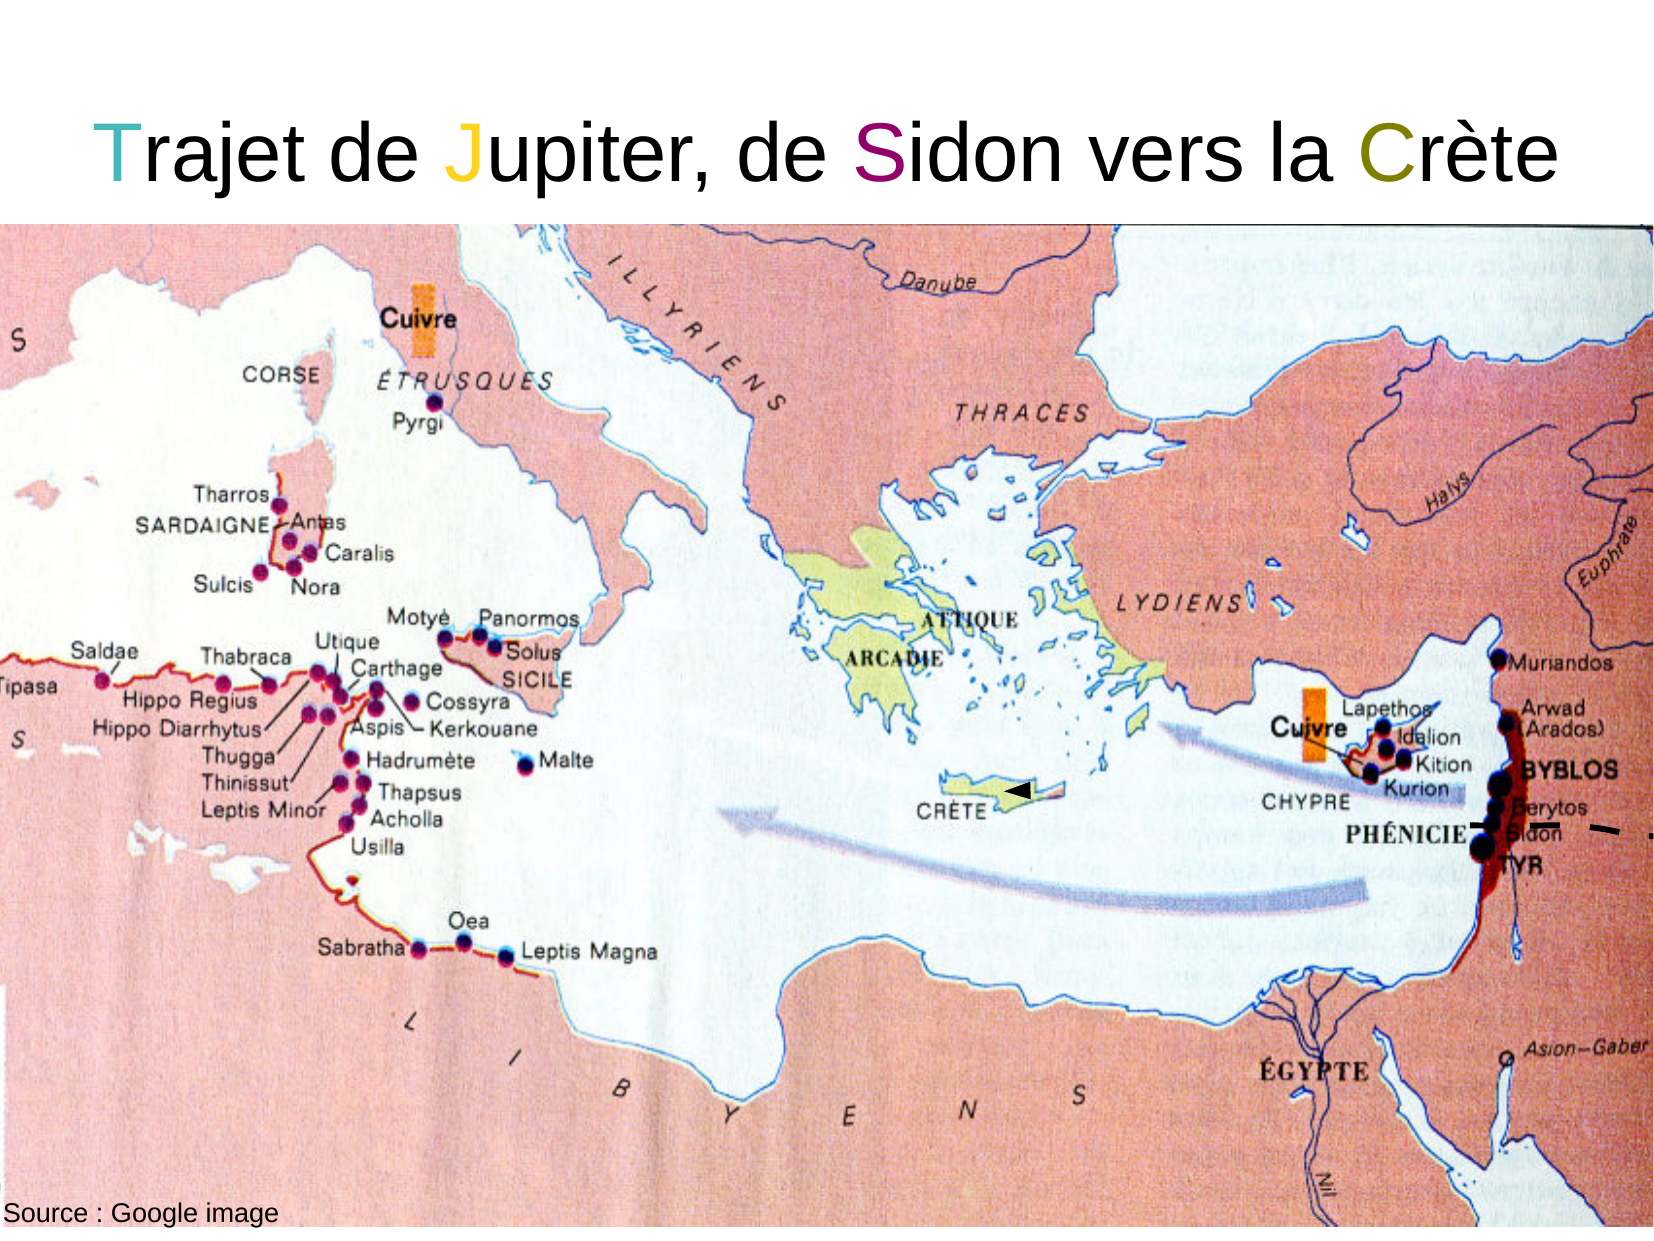

# Trajet de Jupiter, de Sidon vers la Crète
Source : Google image